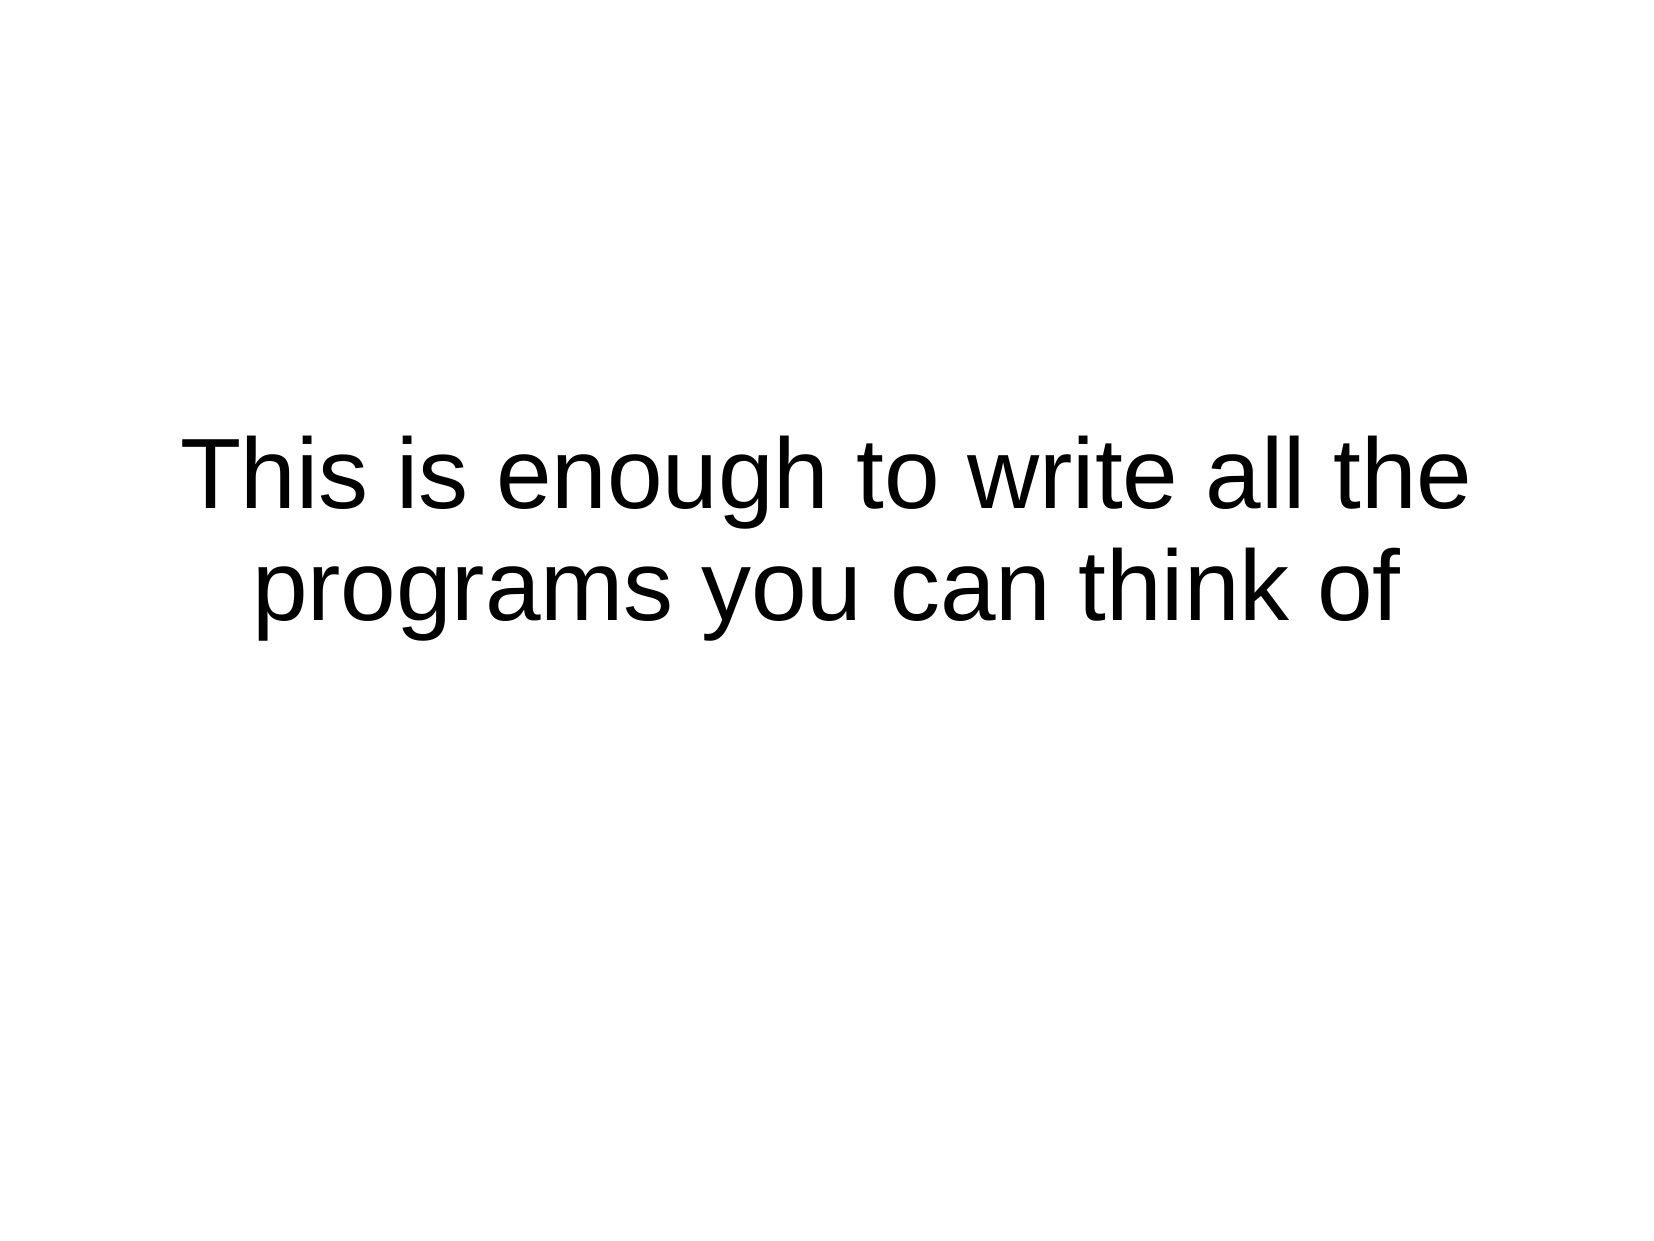

# This is enough to write all the programs you can think of